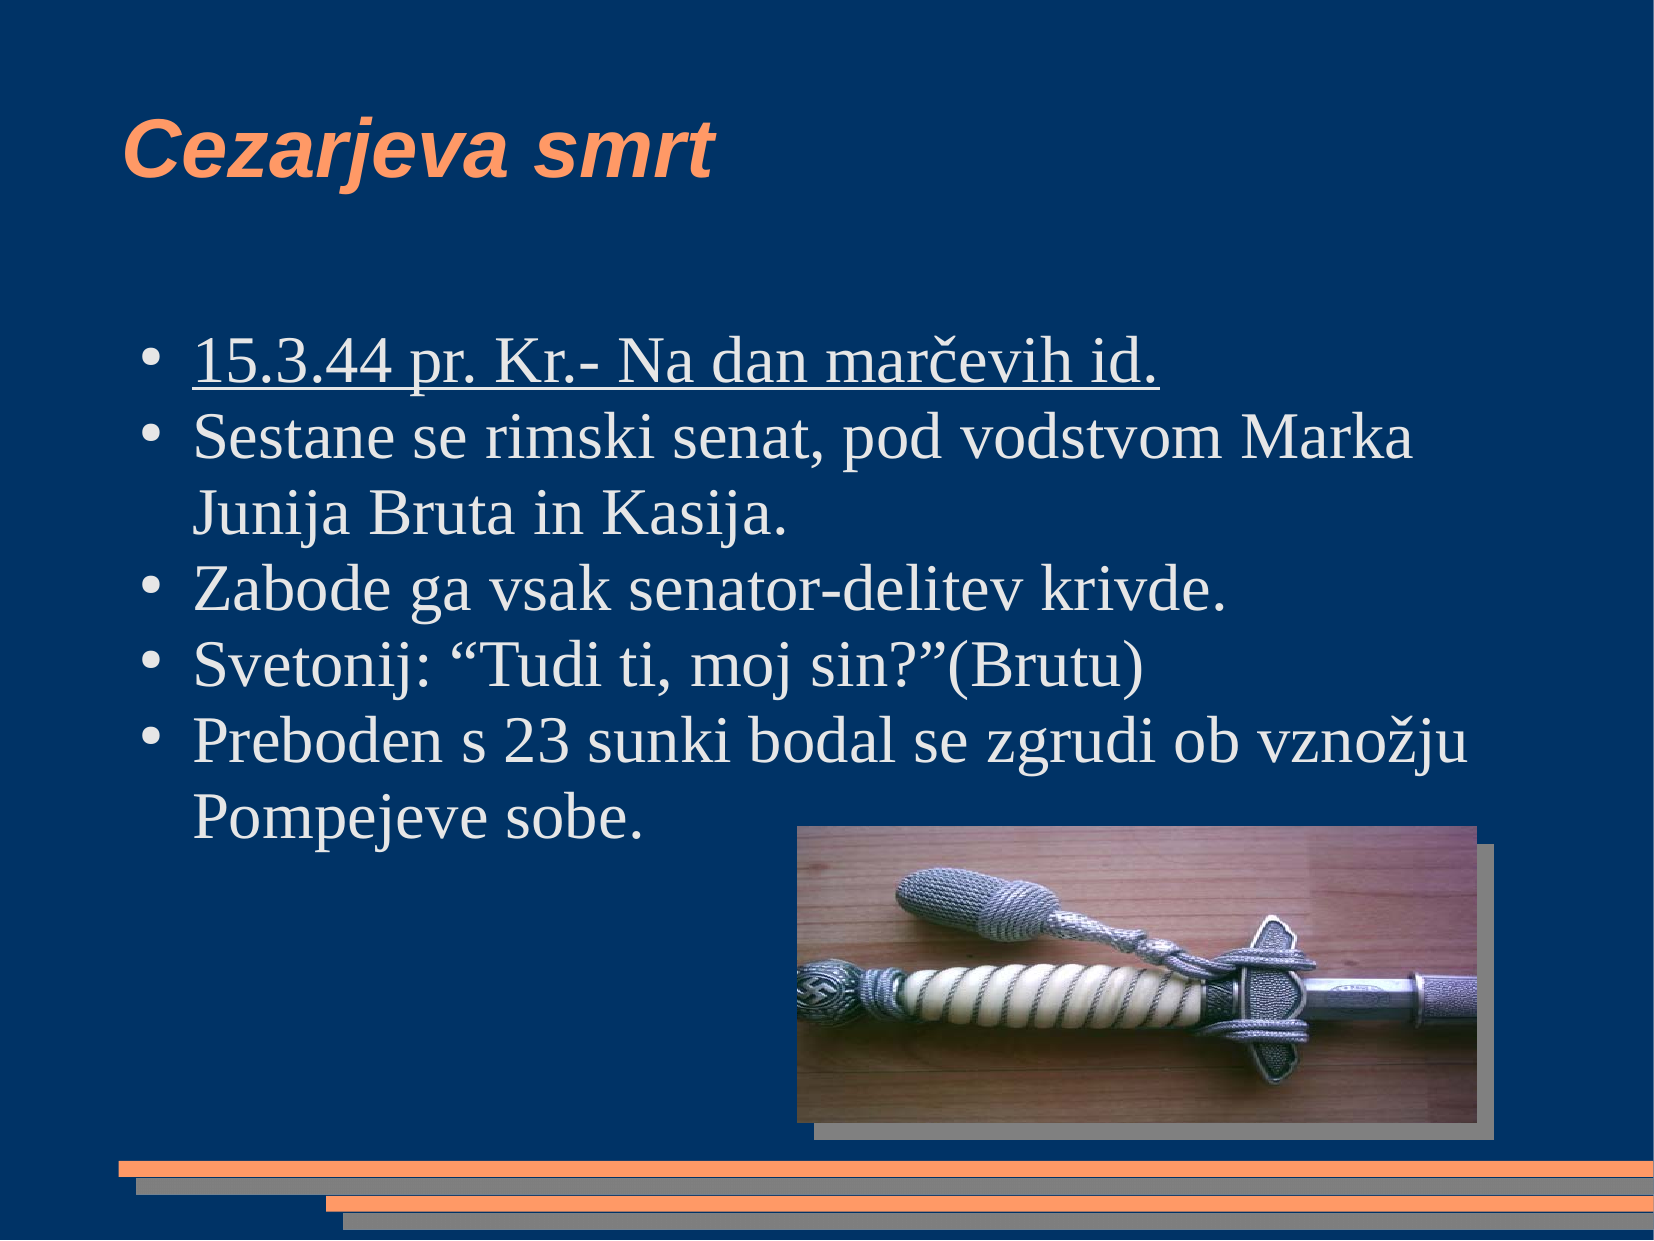

# Cezarjeva smrt
15.3.44 pr. Kr.- Na dan marčevih id.
Sestane se rimski senat, pod vodstvom Marka Junija Bruta in Kasija.
Zabode ga vsak senator-delitev krivde.
Svetonij: “Tudi ti, moj sin?”(Brutu)
Preboden s 23 sunki bodal se zgrudi ob vznožju Pompejeve sobe.